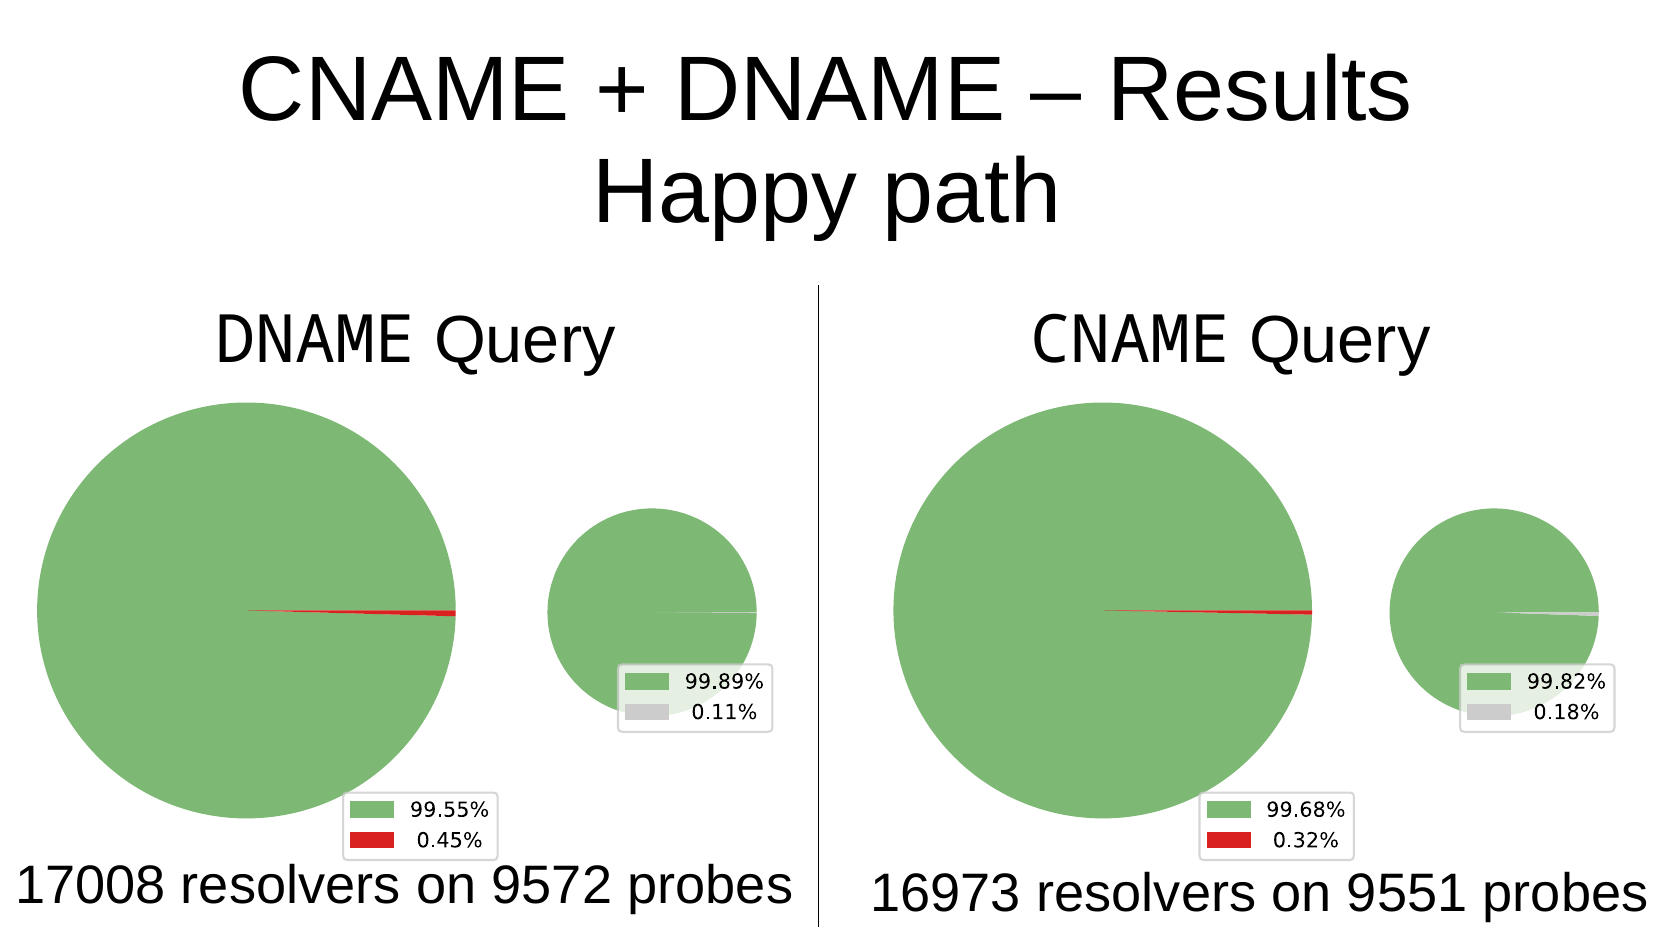

# CNAME + DNAME – Results Happy path
DNAME Query
CNAME Query
17008 resolvers on 9572 probes
16973 resolvers on 9551 probes